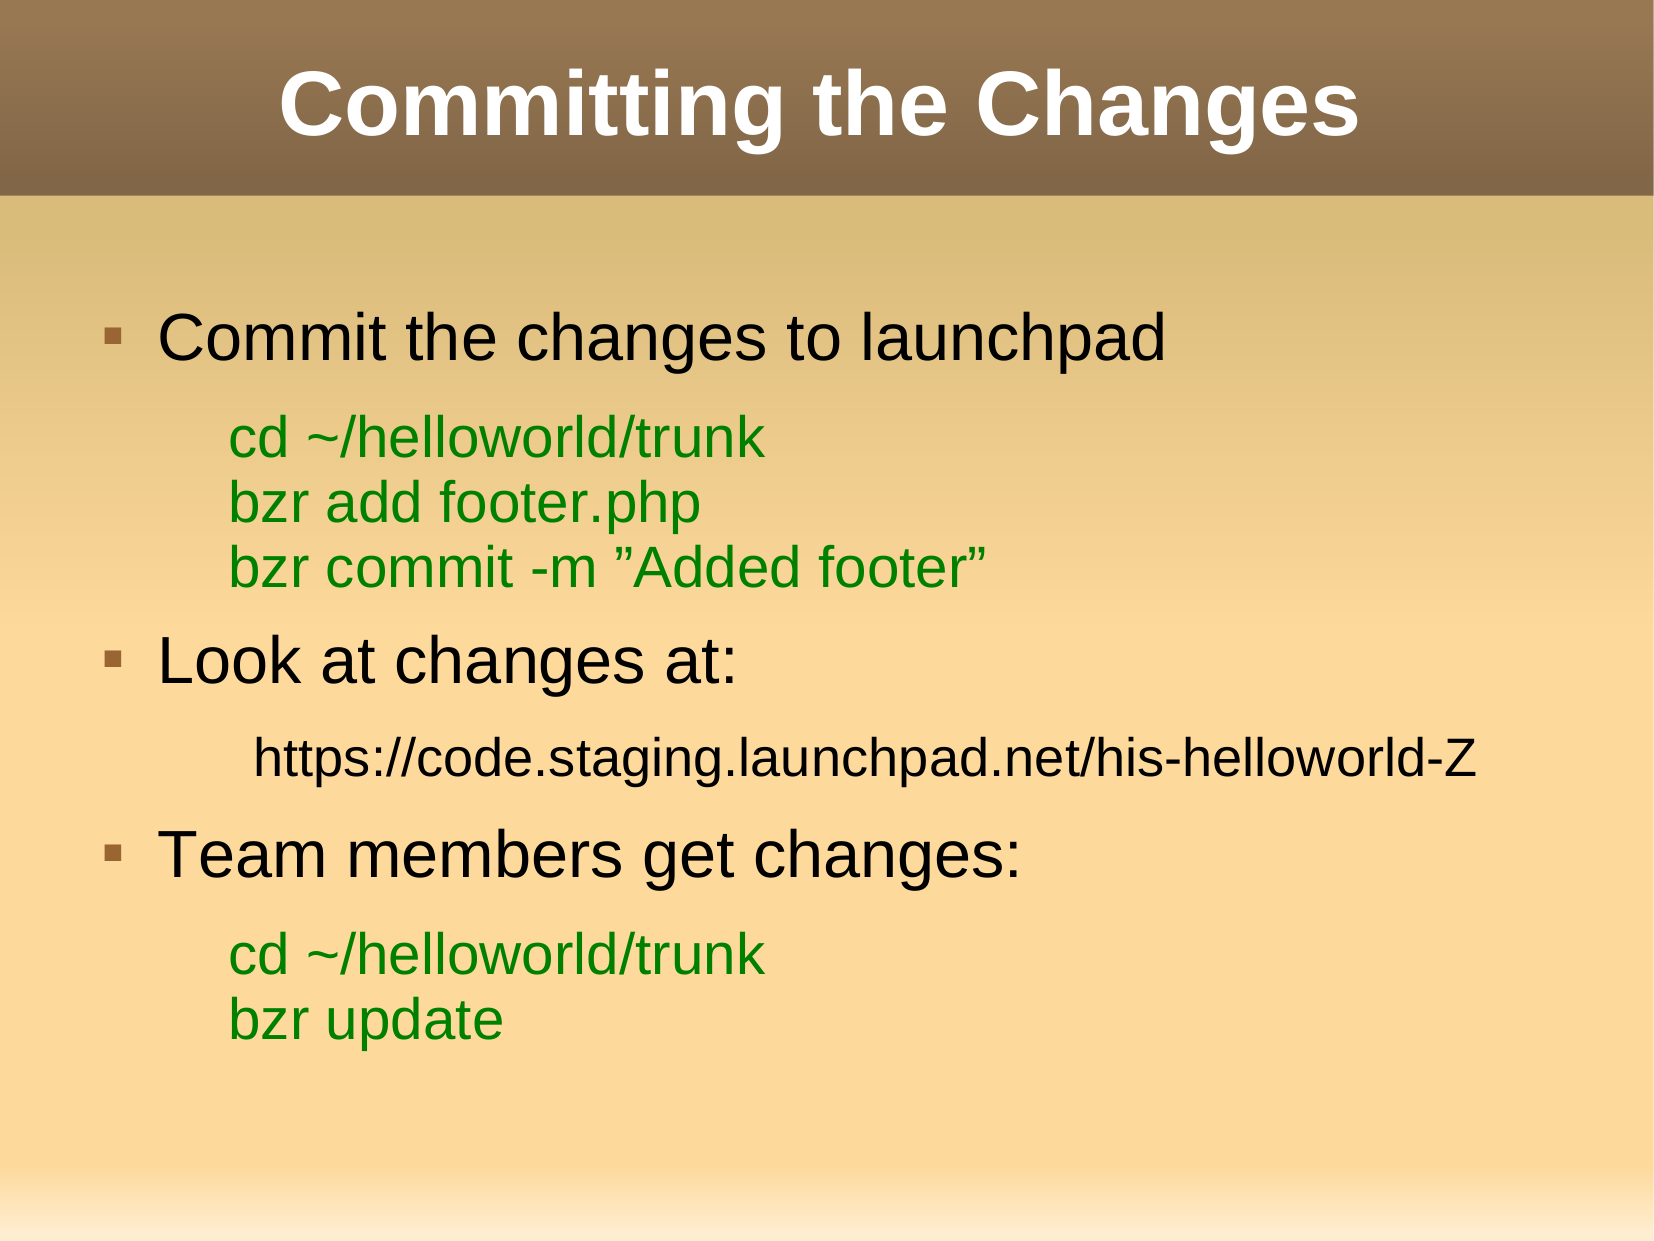

# Committing the Changes
Commit the changes to launchpad
cd ~/helloworld/trunk
bzr add footer.php
bzr commit -m ”Added footer”
Look at changes at:
https://code.staging.launchpad.net/his-helloworld-Z
Team members get changes:
cd ~/helloworld/trunk
bzr update